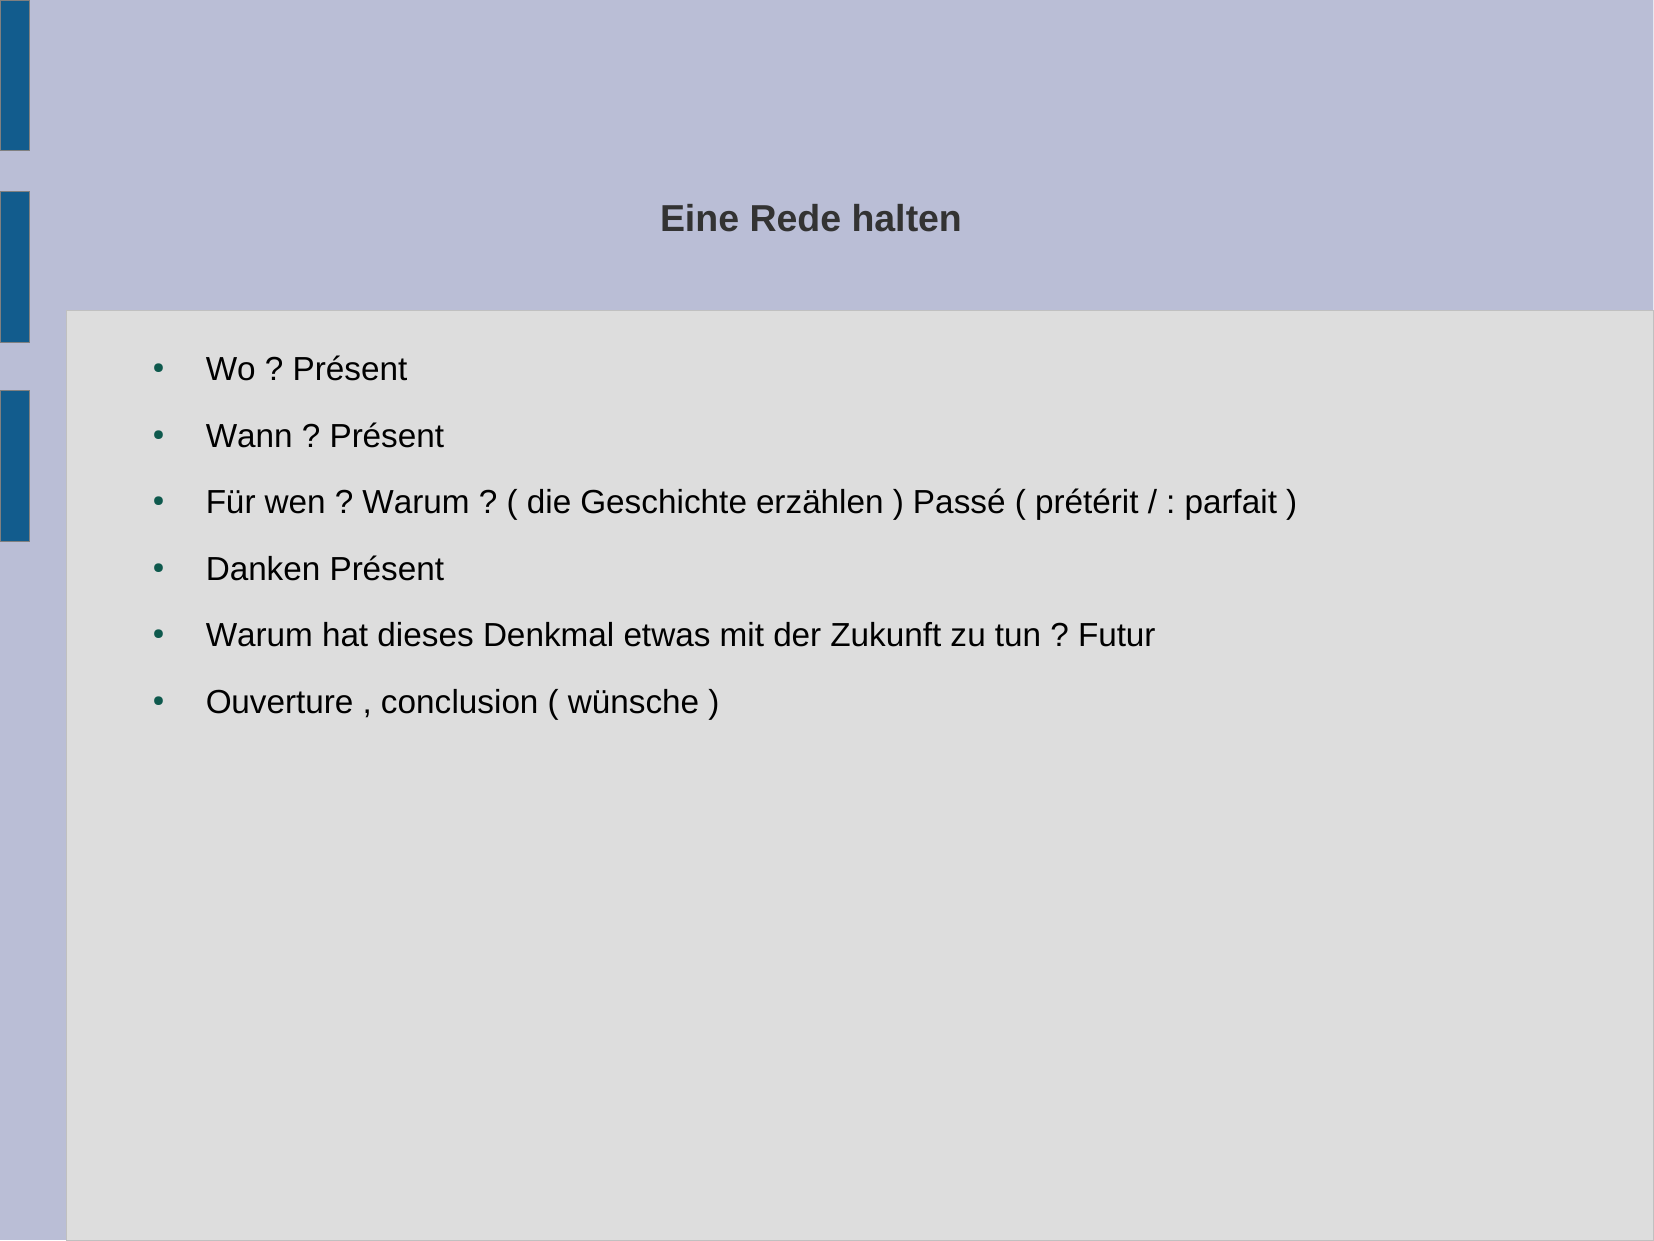

# Eine Rede halten
Wo ? Présent
Wann ? Présent
Für wen ? Warum ? ( die Geschichte erzählen ) Passé ( prétérit / : parfait )
Danken Présent
Warum hat dieses Denkmal etwas mit der Zukunft zu tun ? Futur
Ouverture , conclusion ( wünsche )